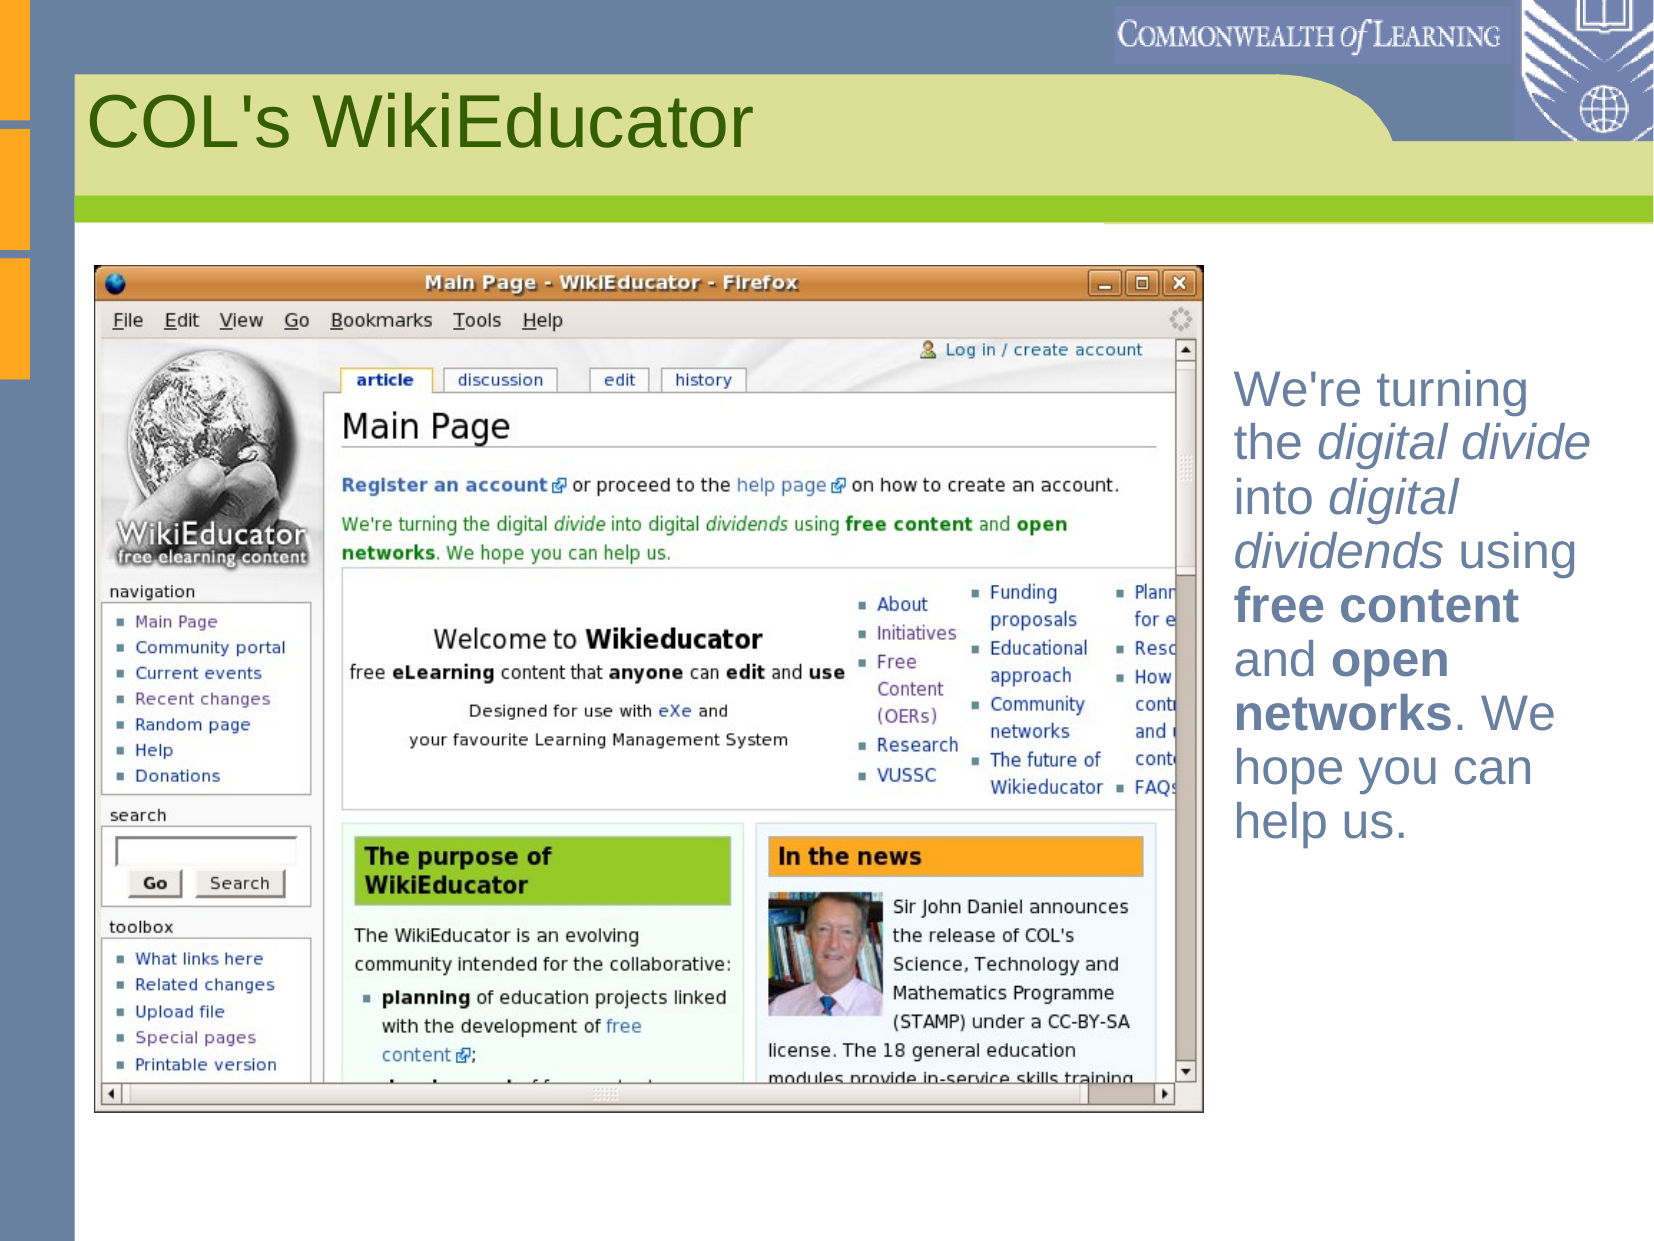

COL's WikiEducator
We're turning the digital divide into digital dividends using free content and open networks. We hope you can help us.